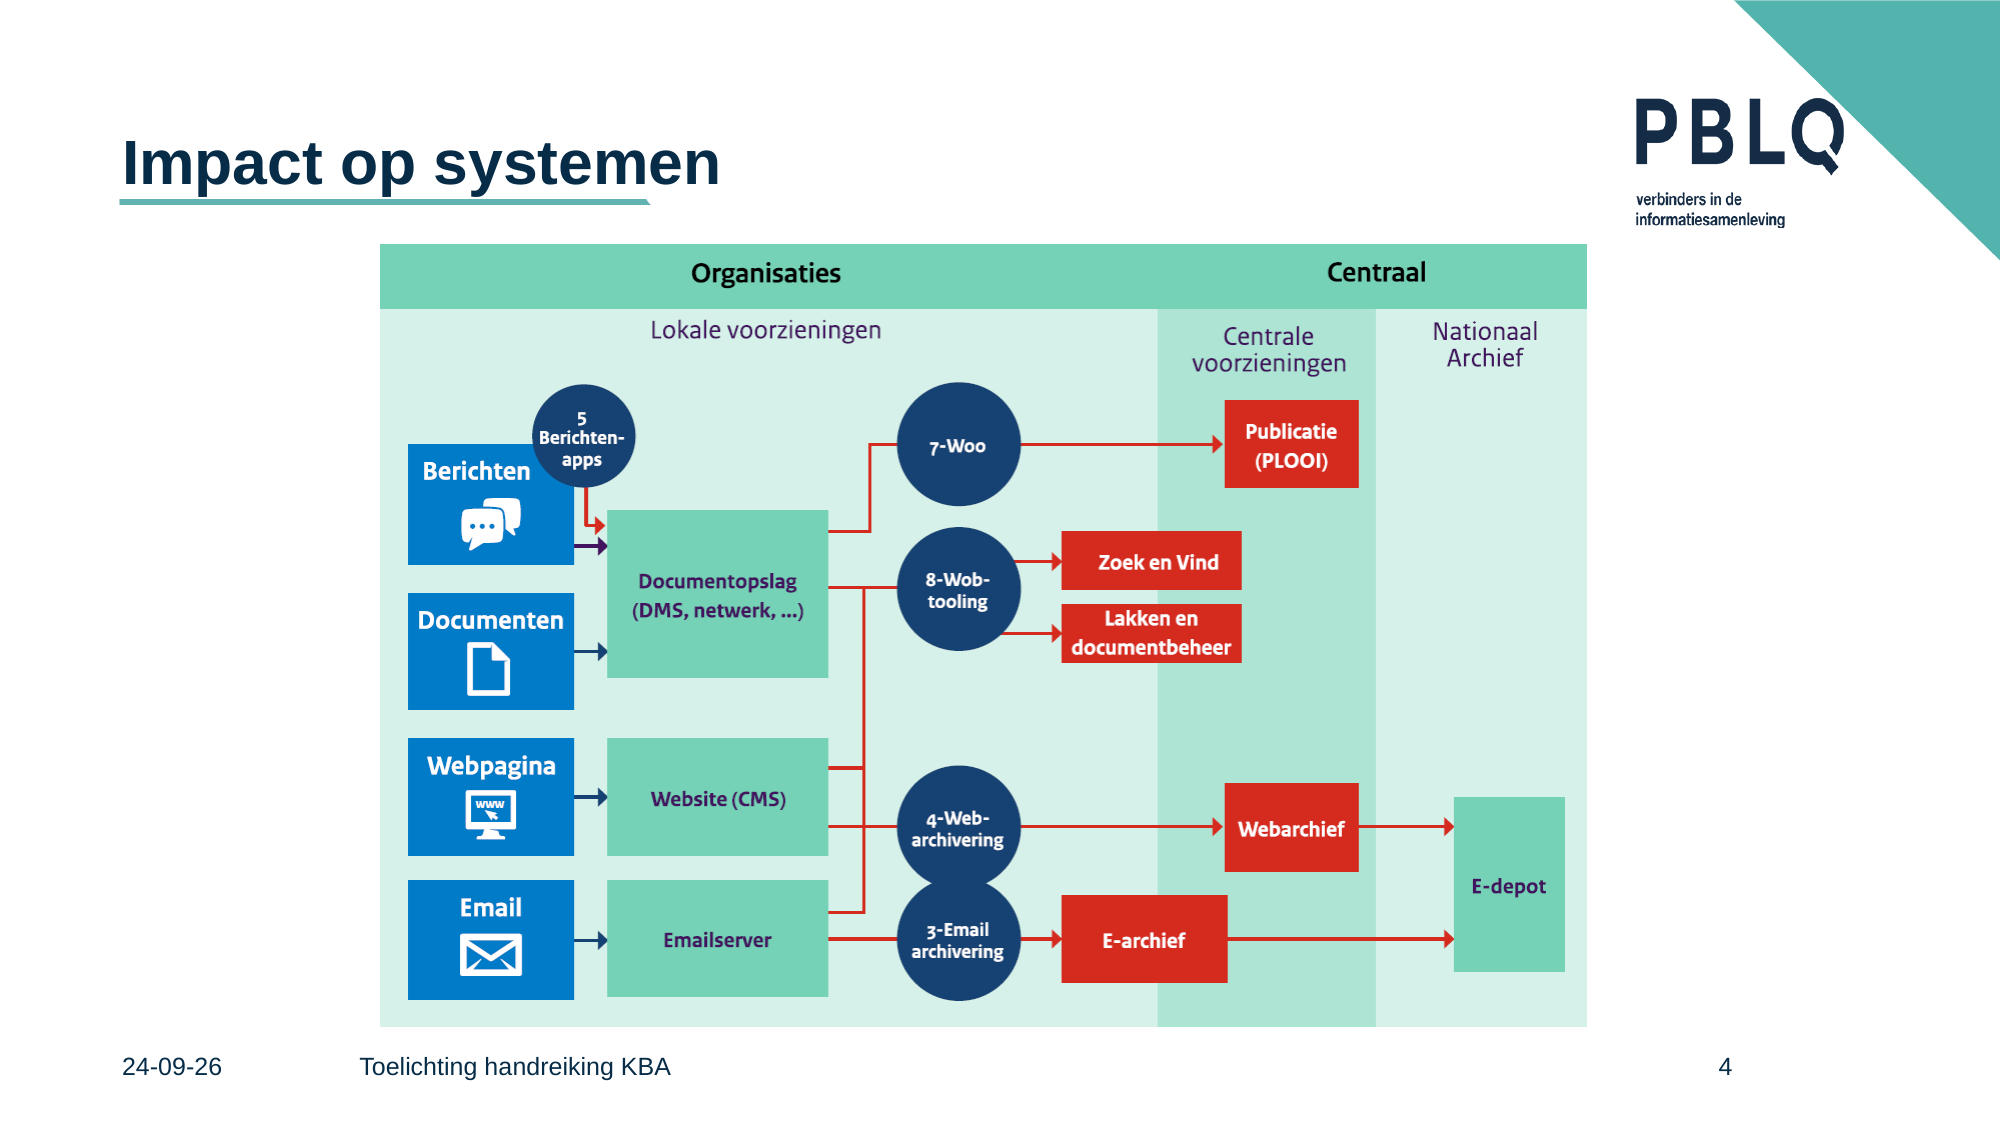

# Impact op systemen
Toelichting handreiking KBA